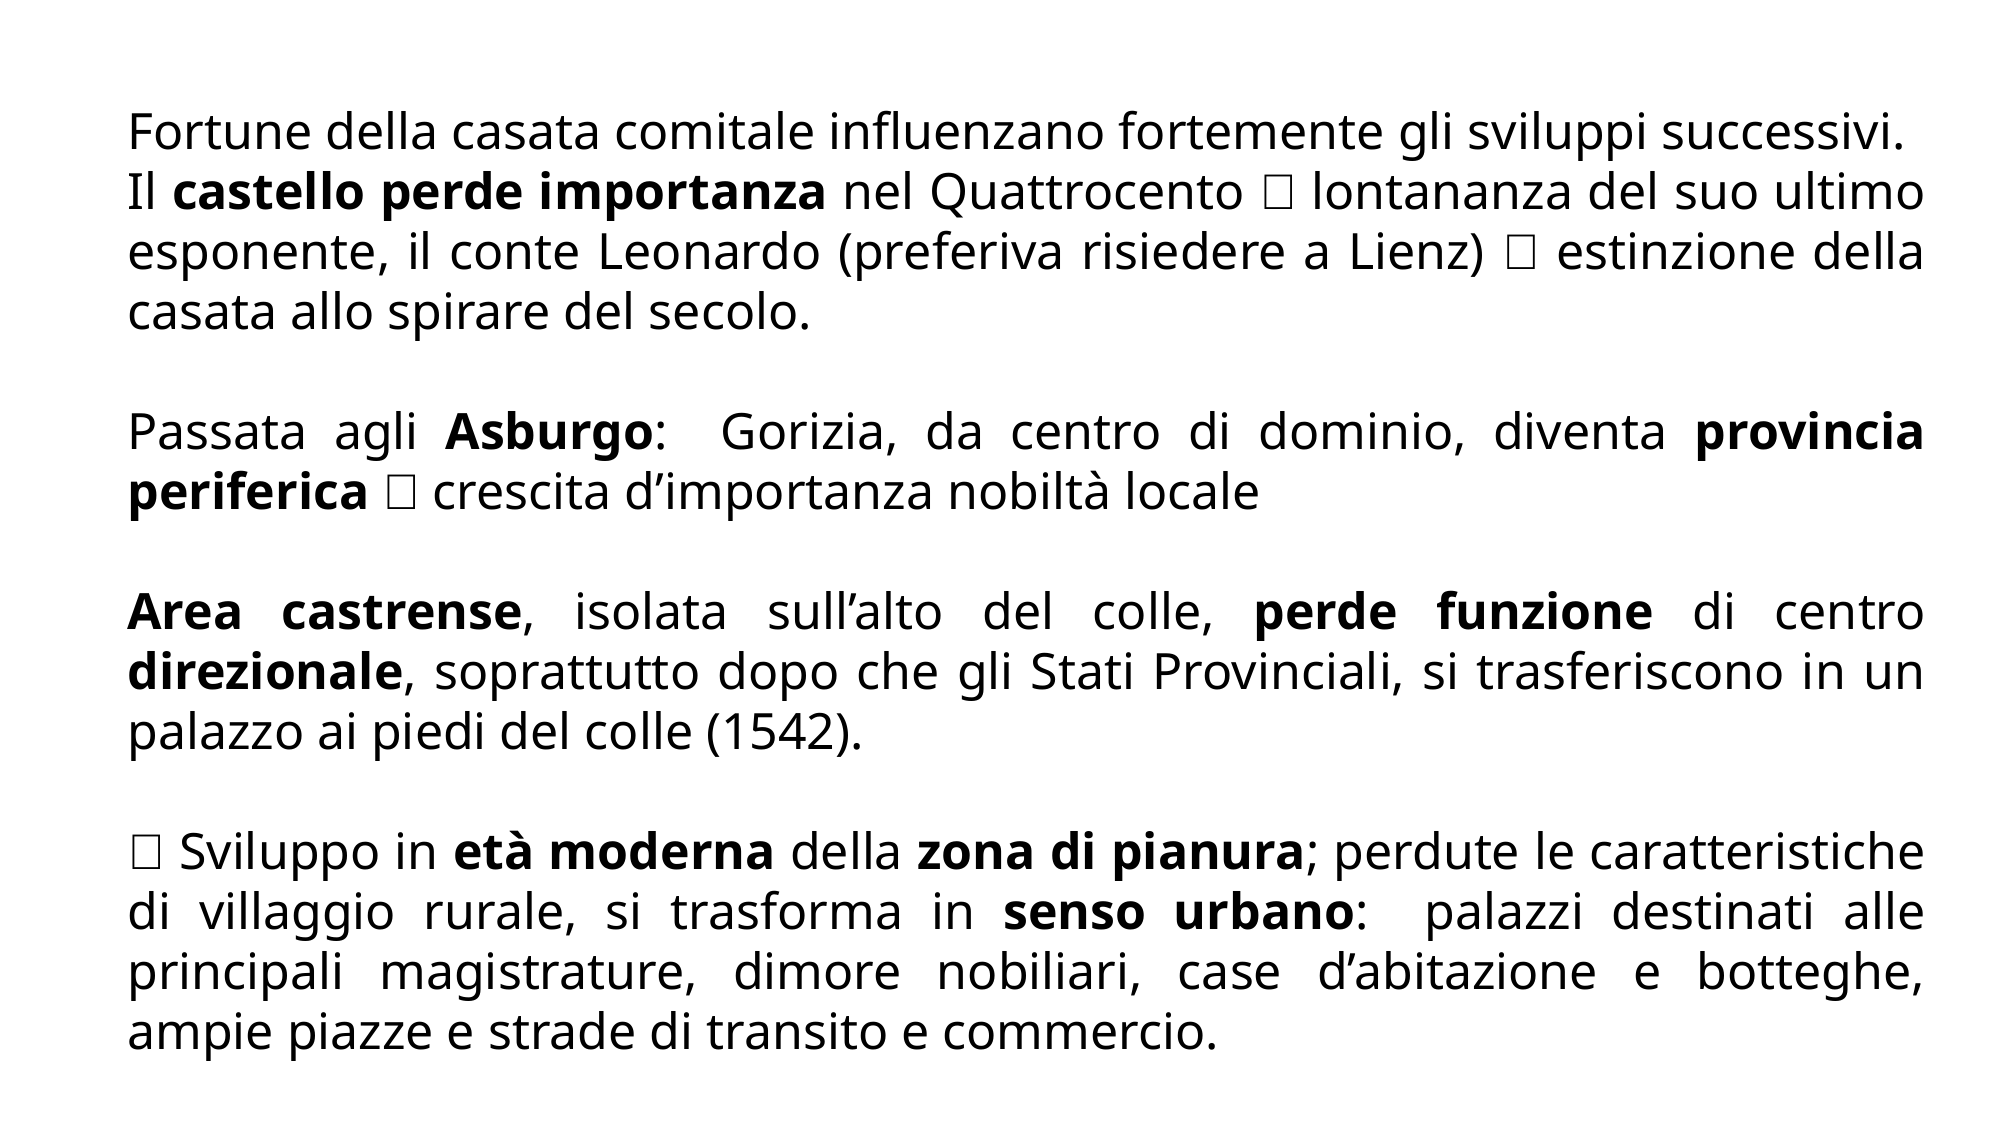

Fortune della casata comitale influenzano fortemente gli sviluppi successivi.
Il castello perde importanza nel Quattrocento  lontananza del suo ultimo esponente, il conte Leonardo (preferiva risiedere a Lienz)  estinzione della casata allo spirare del secolo.
Passata agli Asburgo: Gorizia, da centro di dominio, diventa provincia periferica  crescita d’importanza nobiltà locale
Area castrense, isolata sull’alto del colle, perde funzione di centro direzionale, soprattutto dopo che gli Stati Provinciali, si trasferiscono in un palazzo ai piedi del colle (1542).
 Sviluppo in età moderna della zona di pianura; perdute le caratteristiche di villaggio rurale, si trasforma in senso urbano: palazzi destinati alle principali magistrature, dimore nobiliari, case d’abitazione e botteghe, ampie piazze e strade di transito e commercio.